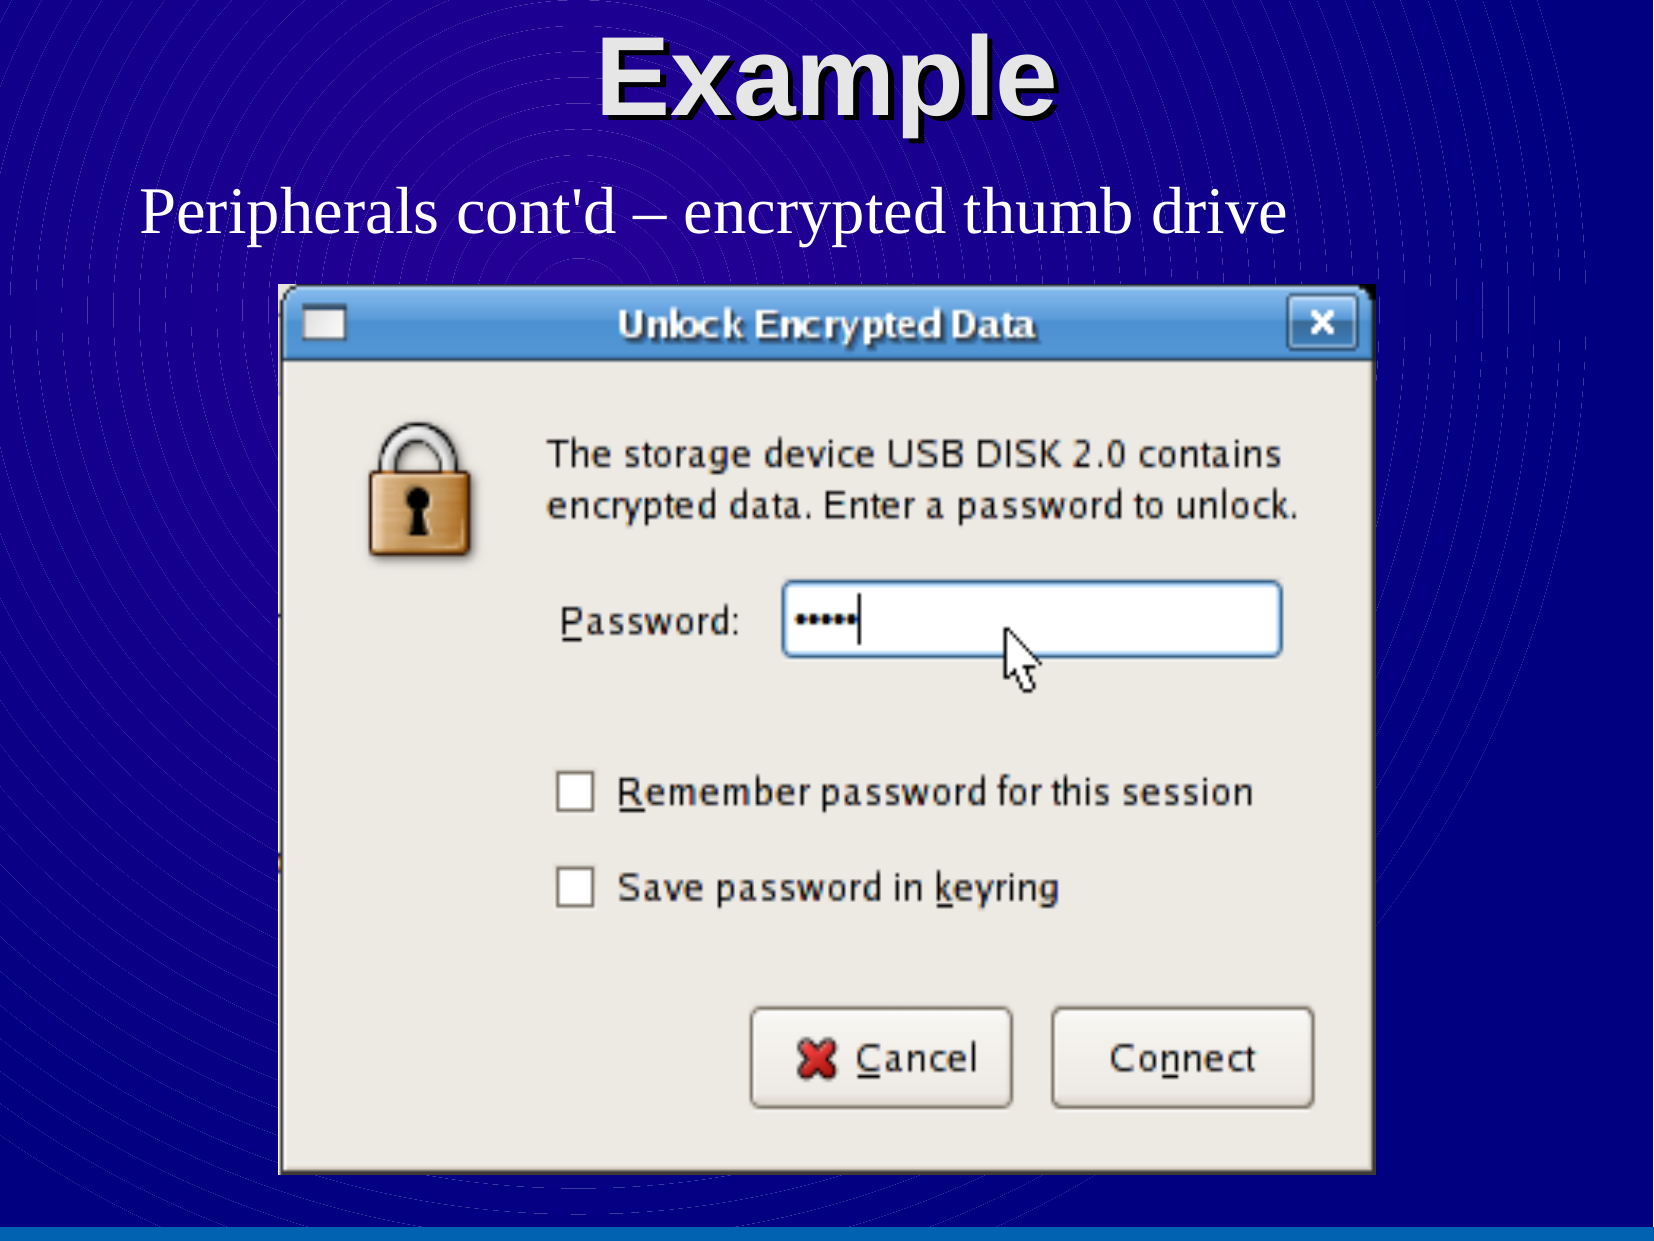

# Example
Peripherals cont'd – encrypted thumb drive